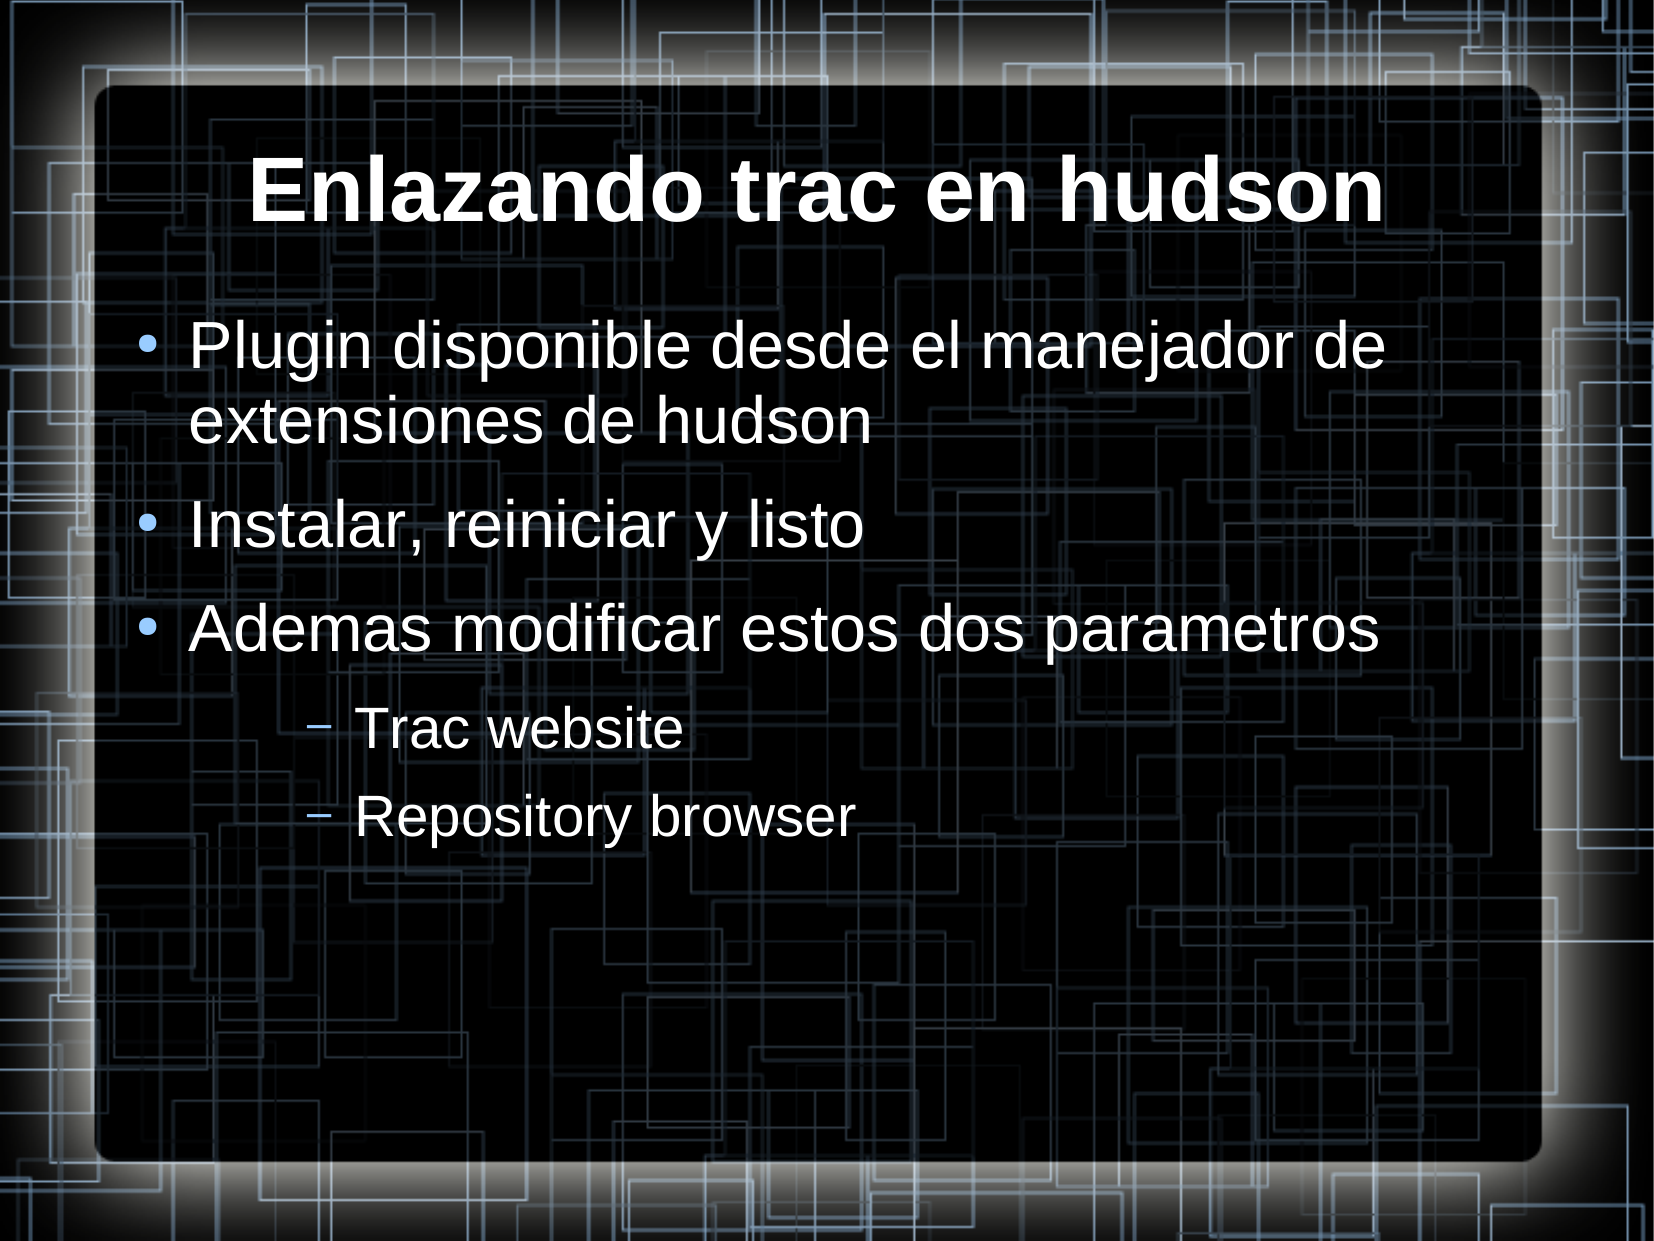

# Enlazando trac en hudson
Plugin disponible desde el manejador de extensiones de hudson
Instalar, reiniciar y listo
Ademas modificar estos dos parametros
Trac website
Repository browser